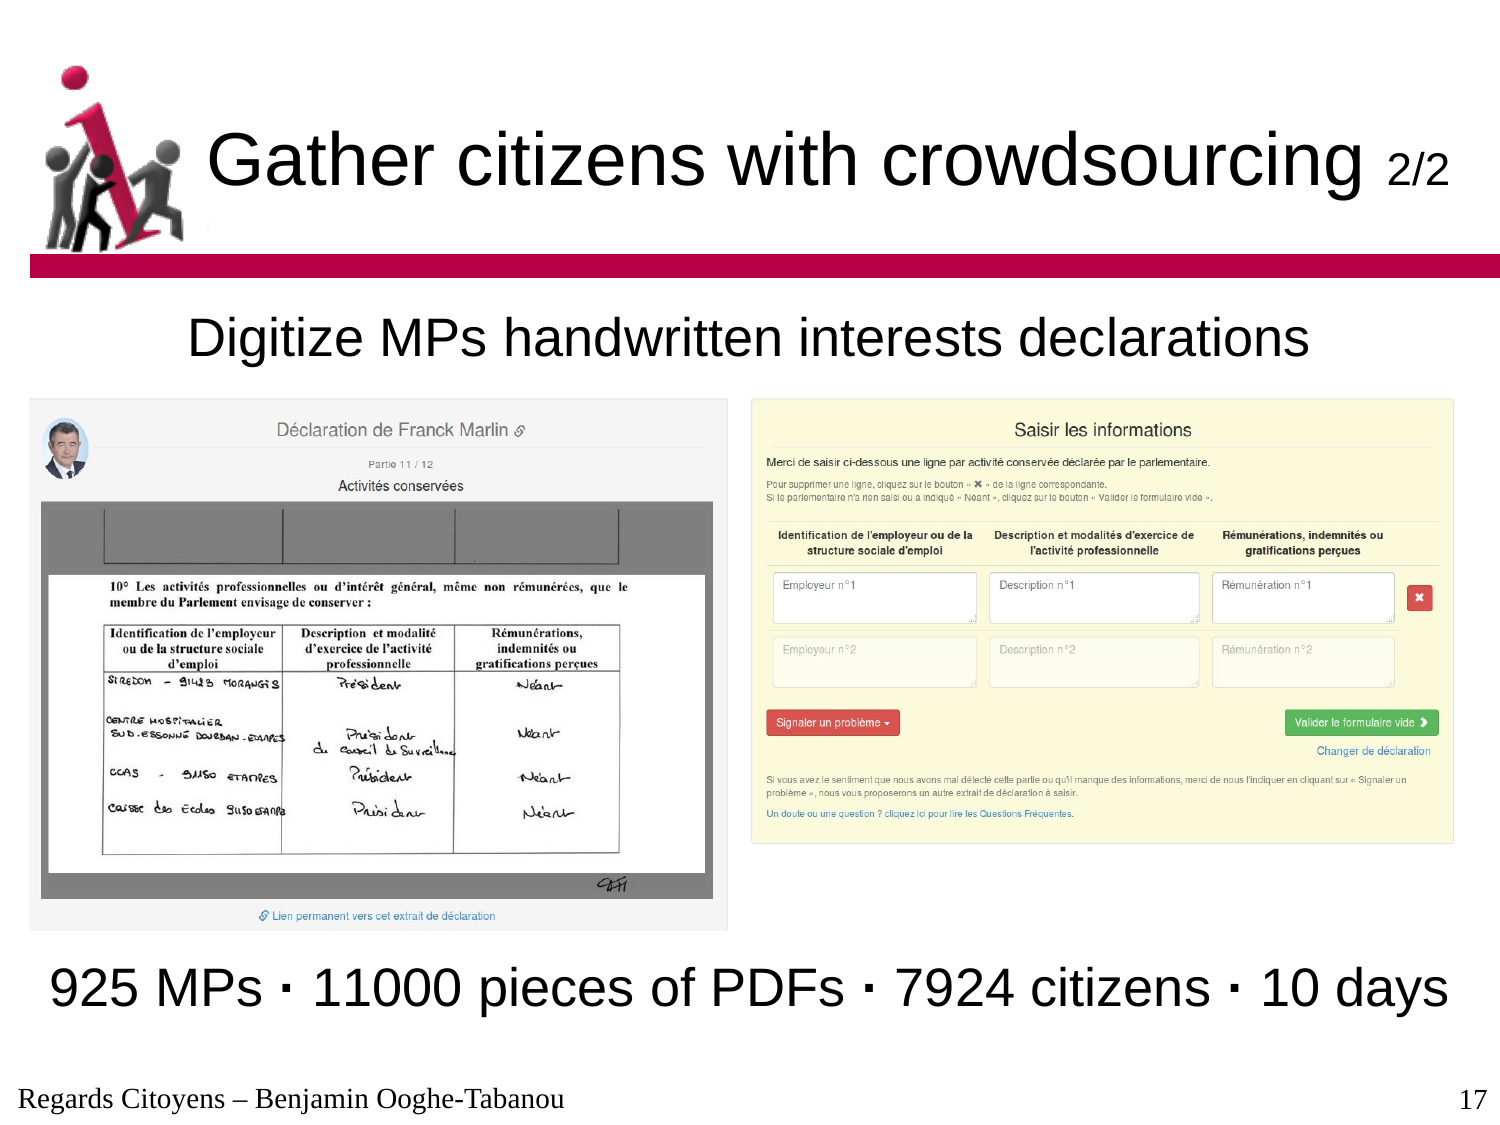

# Gather citizens with crowdsourcing 2/2
Digitize MPs handwritten interests declarations
925 MPs · 11000 pieces of PDFs · 7924 citizens · 10 days
Regards Citoyens - Split 2015
17